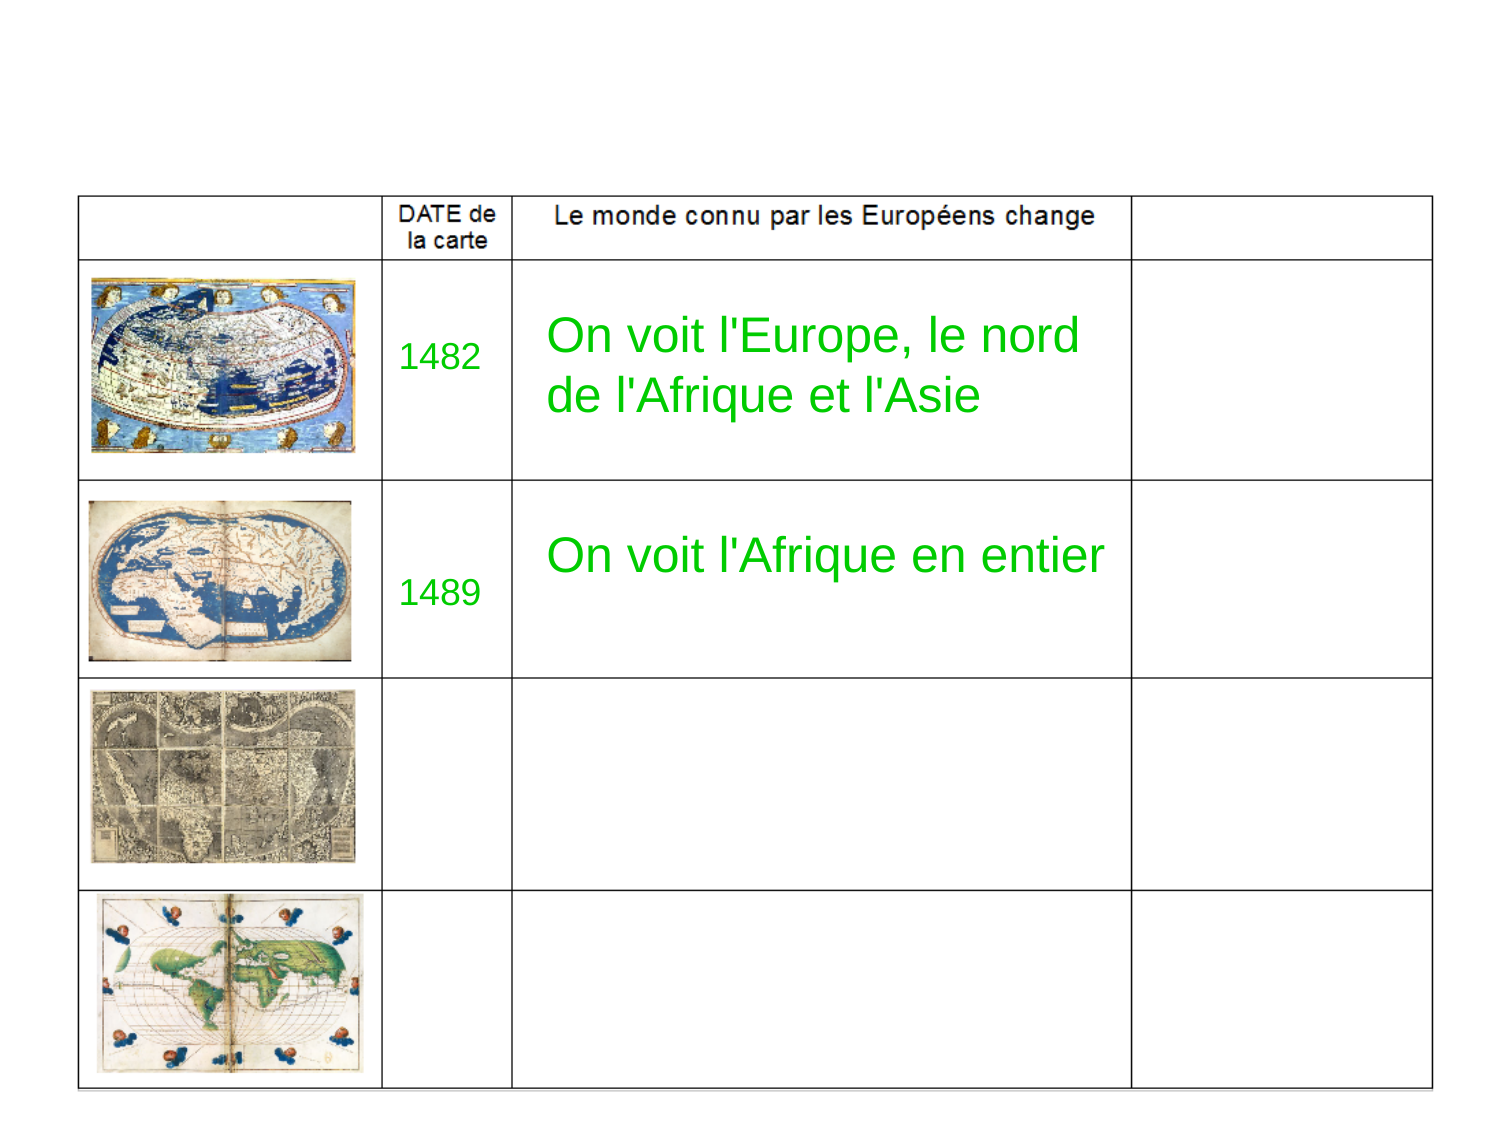

On voit l'Europe, le nord de l'Afrique et l'Asie
1482
On voit l'Afrique en entier
1489